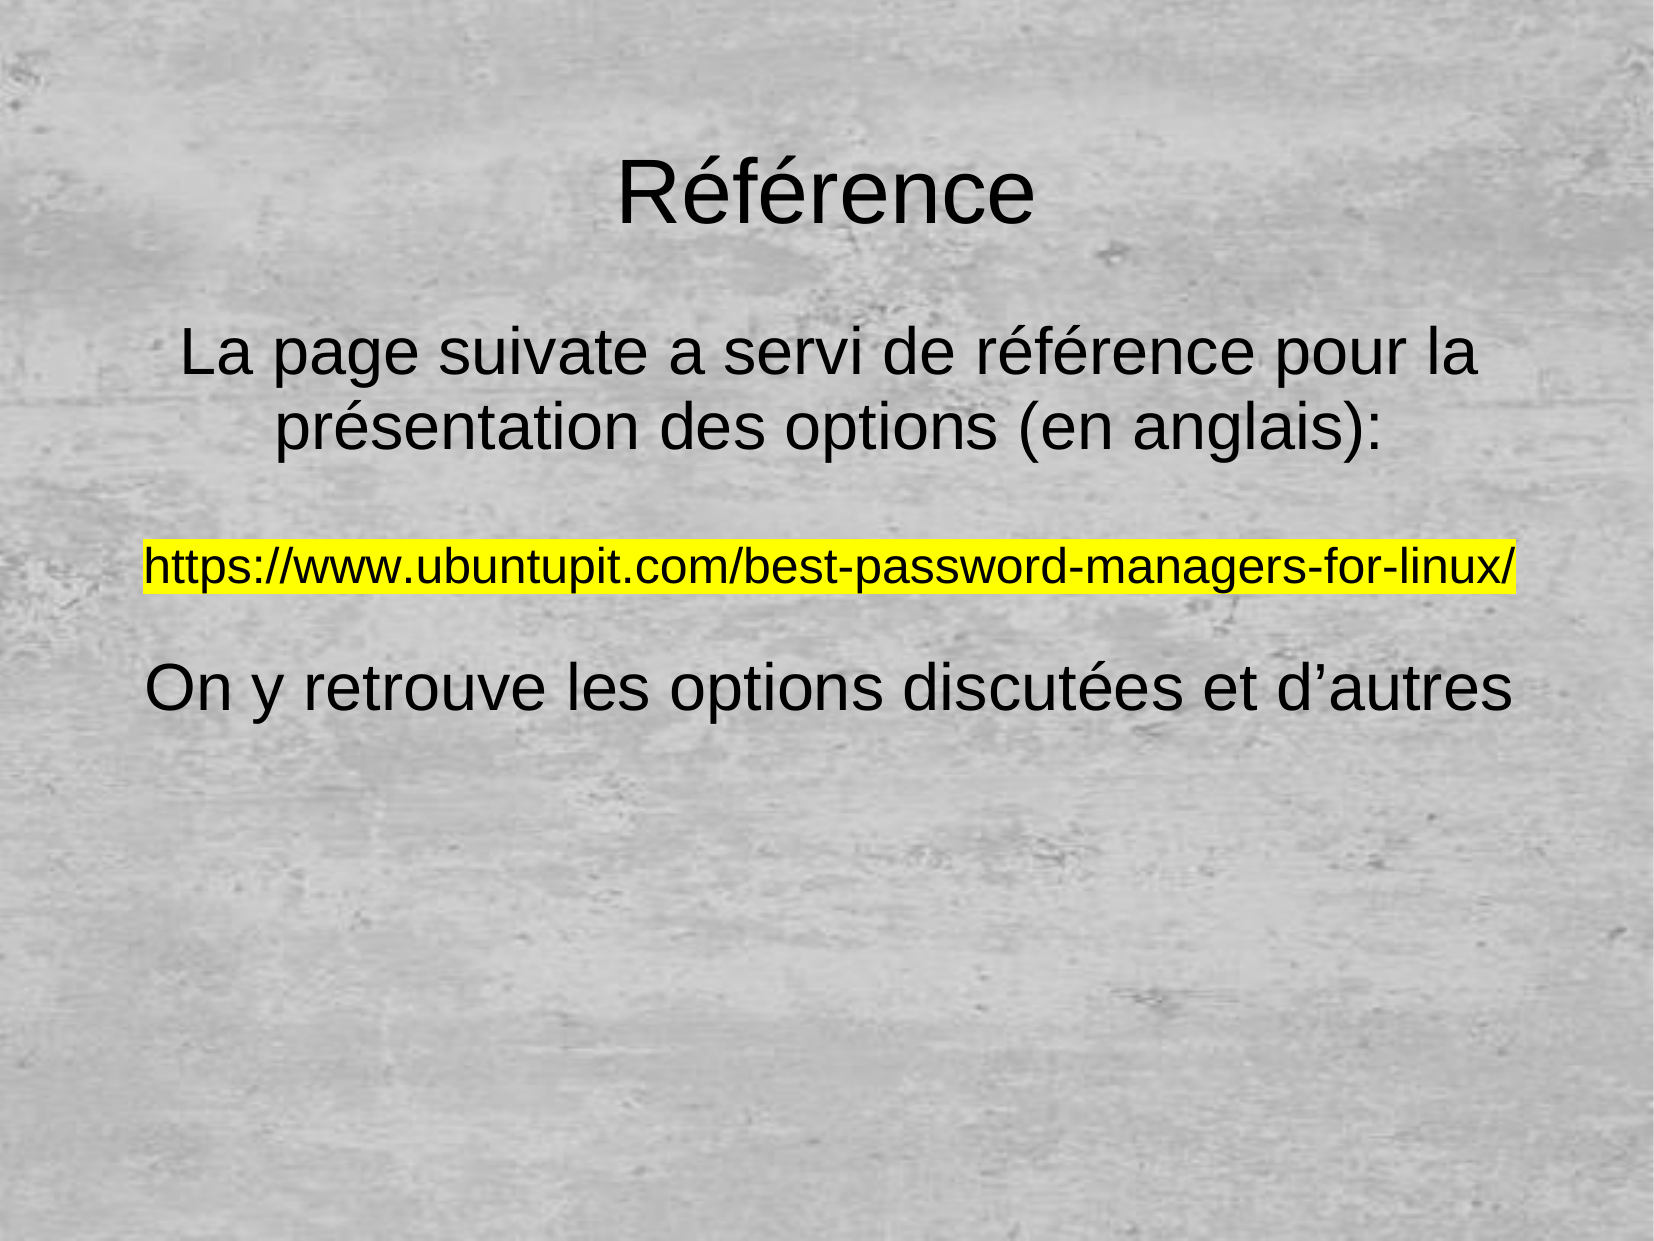

# Référence
La page suivate a servi de référence pour la présentation des options (en anglais):
https://www.ubuntupit.com/best-password-managers-for-linux/
On y retrouve les options discutées et d’autres